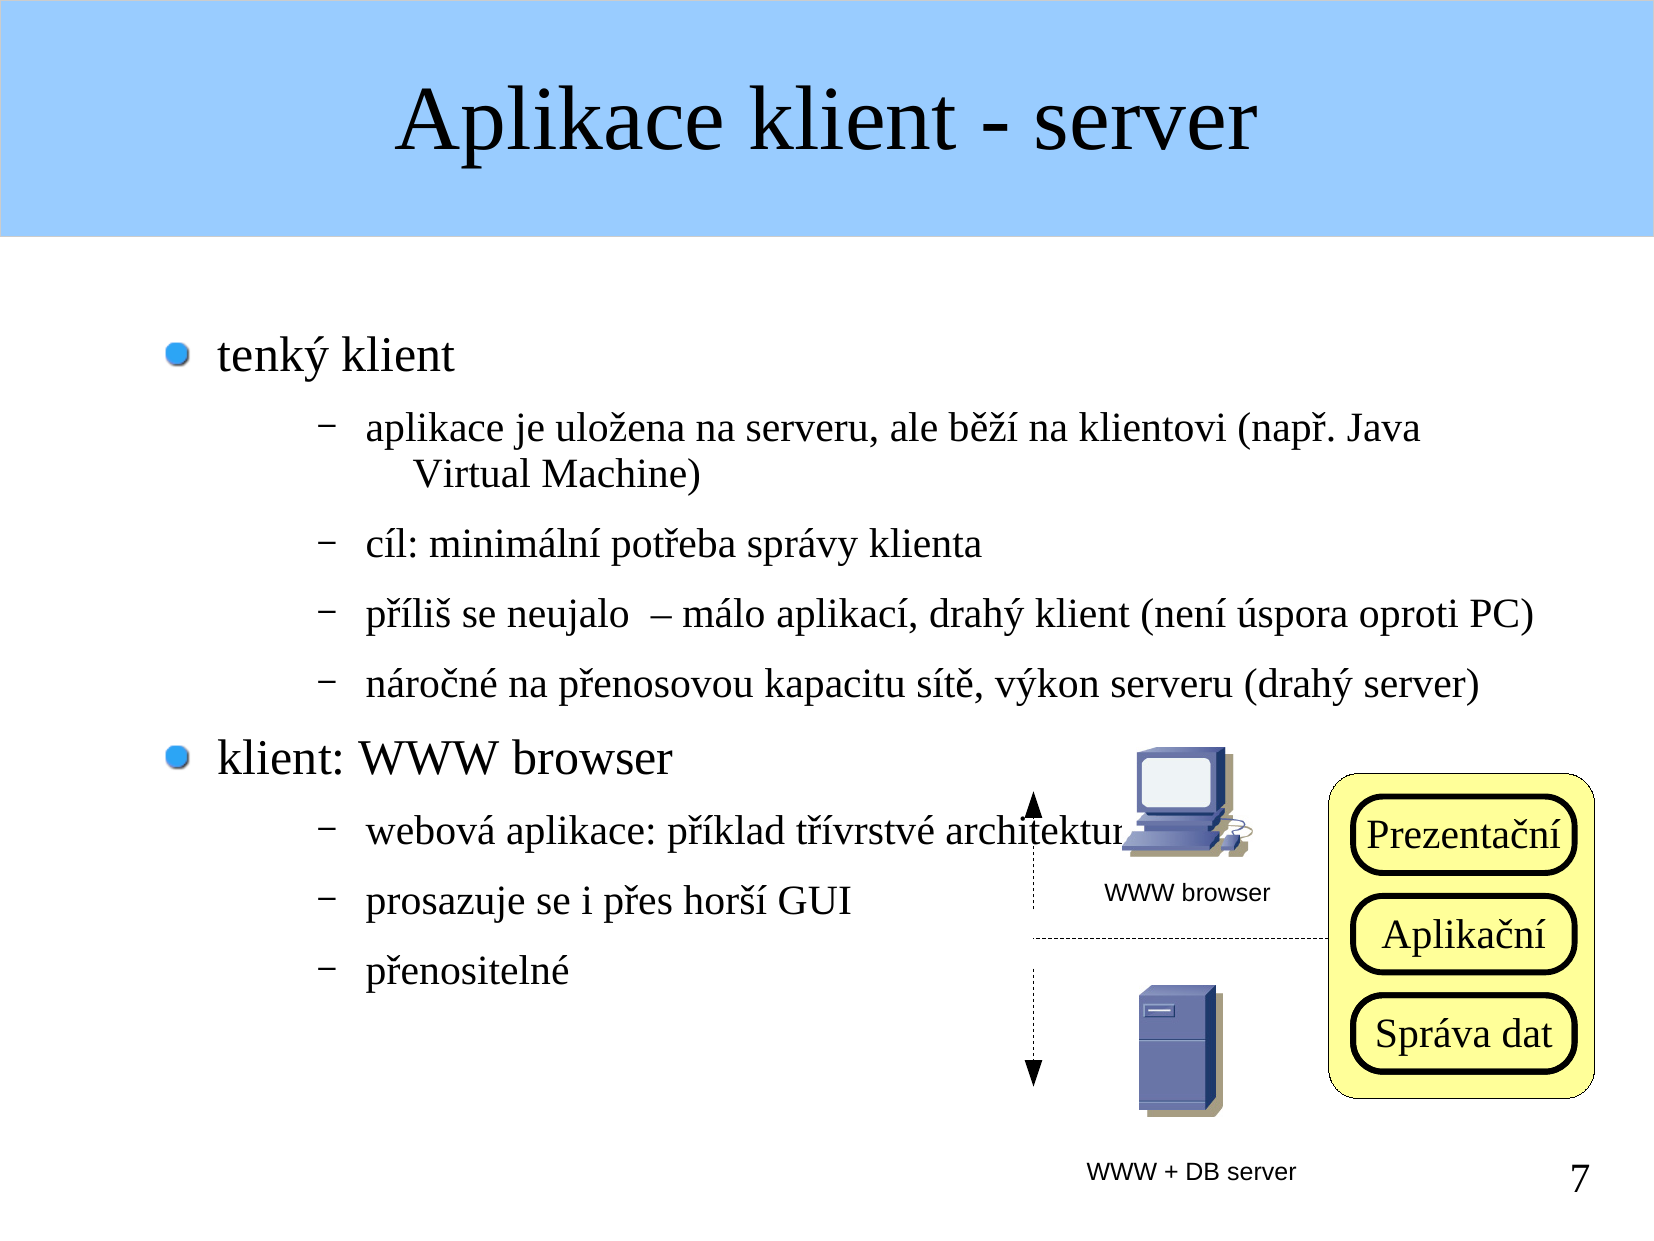

# Aplikace klient - server
tenký klient
aplikace je uložena na serveru, ale běží na klientovi (např. Java Virtual Machine)
cíl: minimální potřeba správy klienta
příliš se neujalo – málo aplikací, drahý klient (není úspora oproti PC)
náročné na přenosovou kapacitu sítě, výkon serveru (drahý server)
klient: WWW browser
webová aplikace: příklad třívrstvé architektury
prosazuje se i přes horší GUI
přenositelné
Prezentační
WWW browser
Aplikační
Správa dat
WWW + DB server